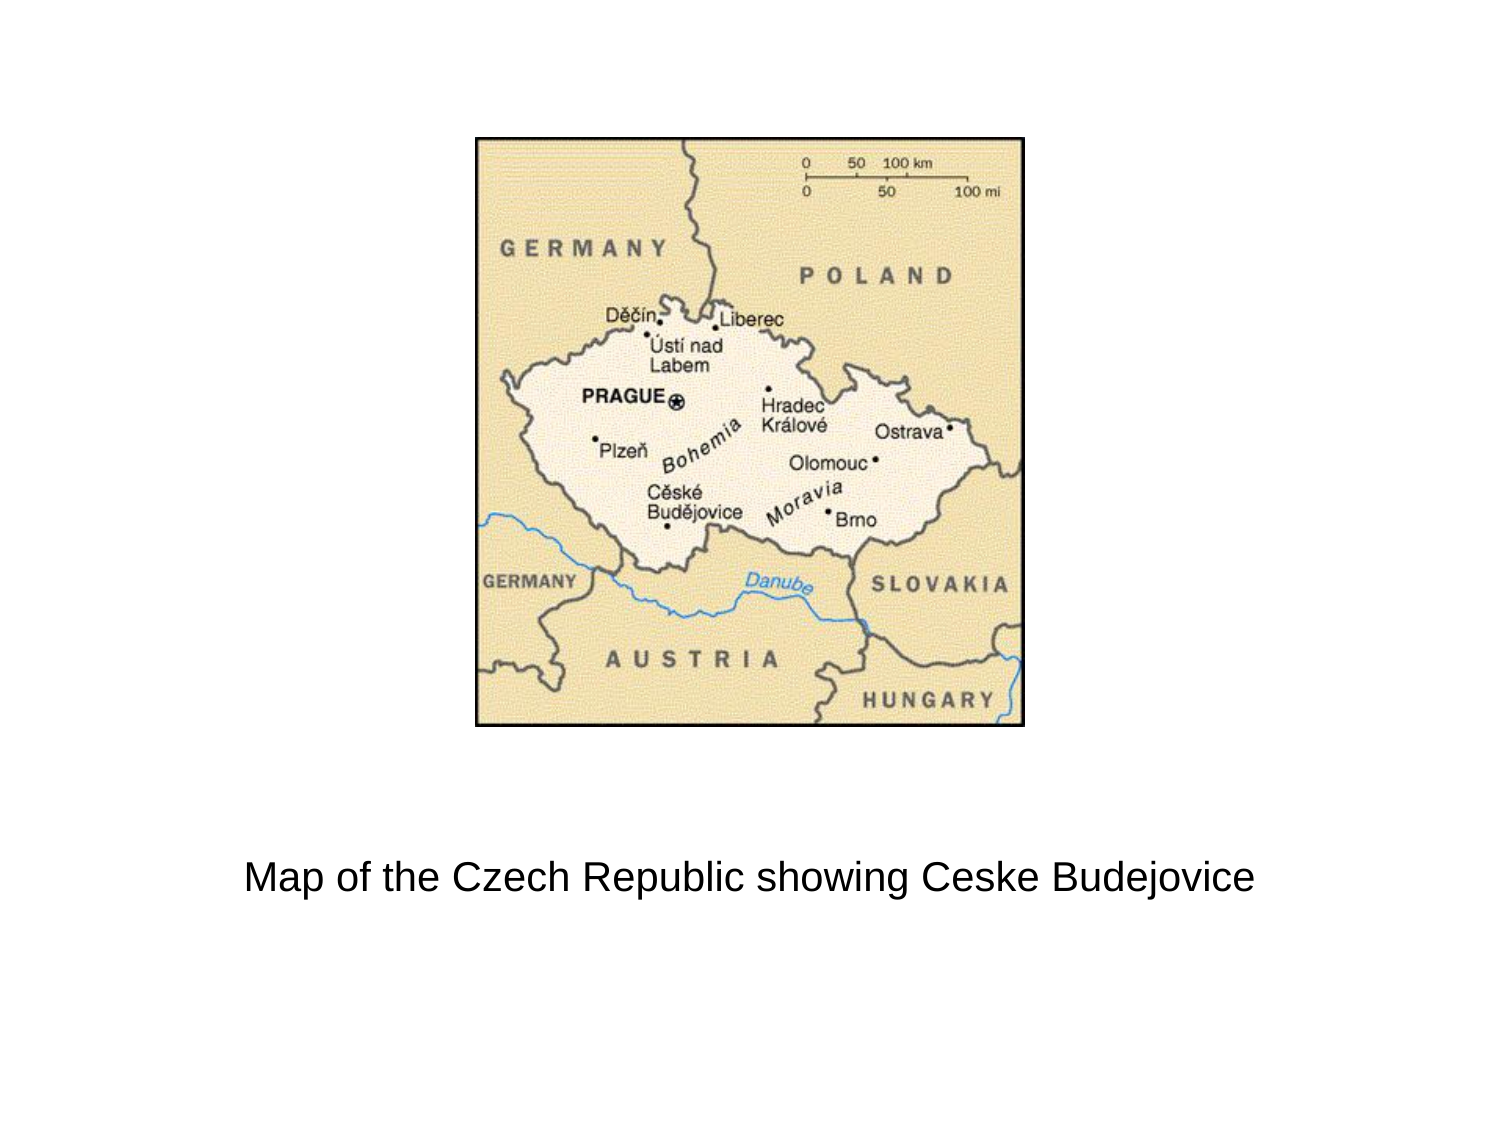

# Map of the Czech Republic showing Ceske Budejovice